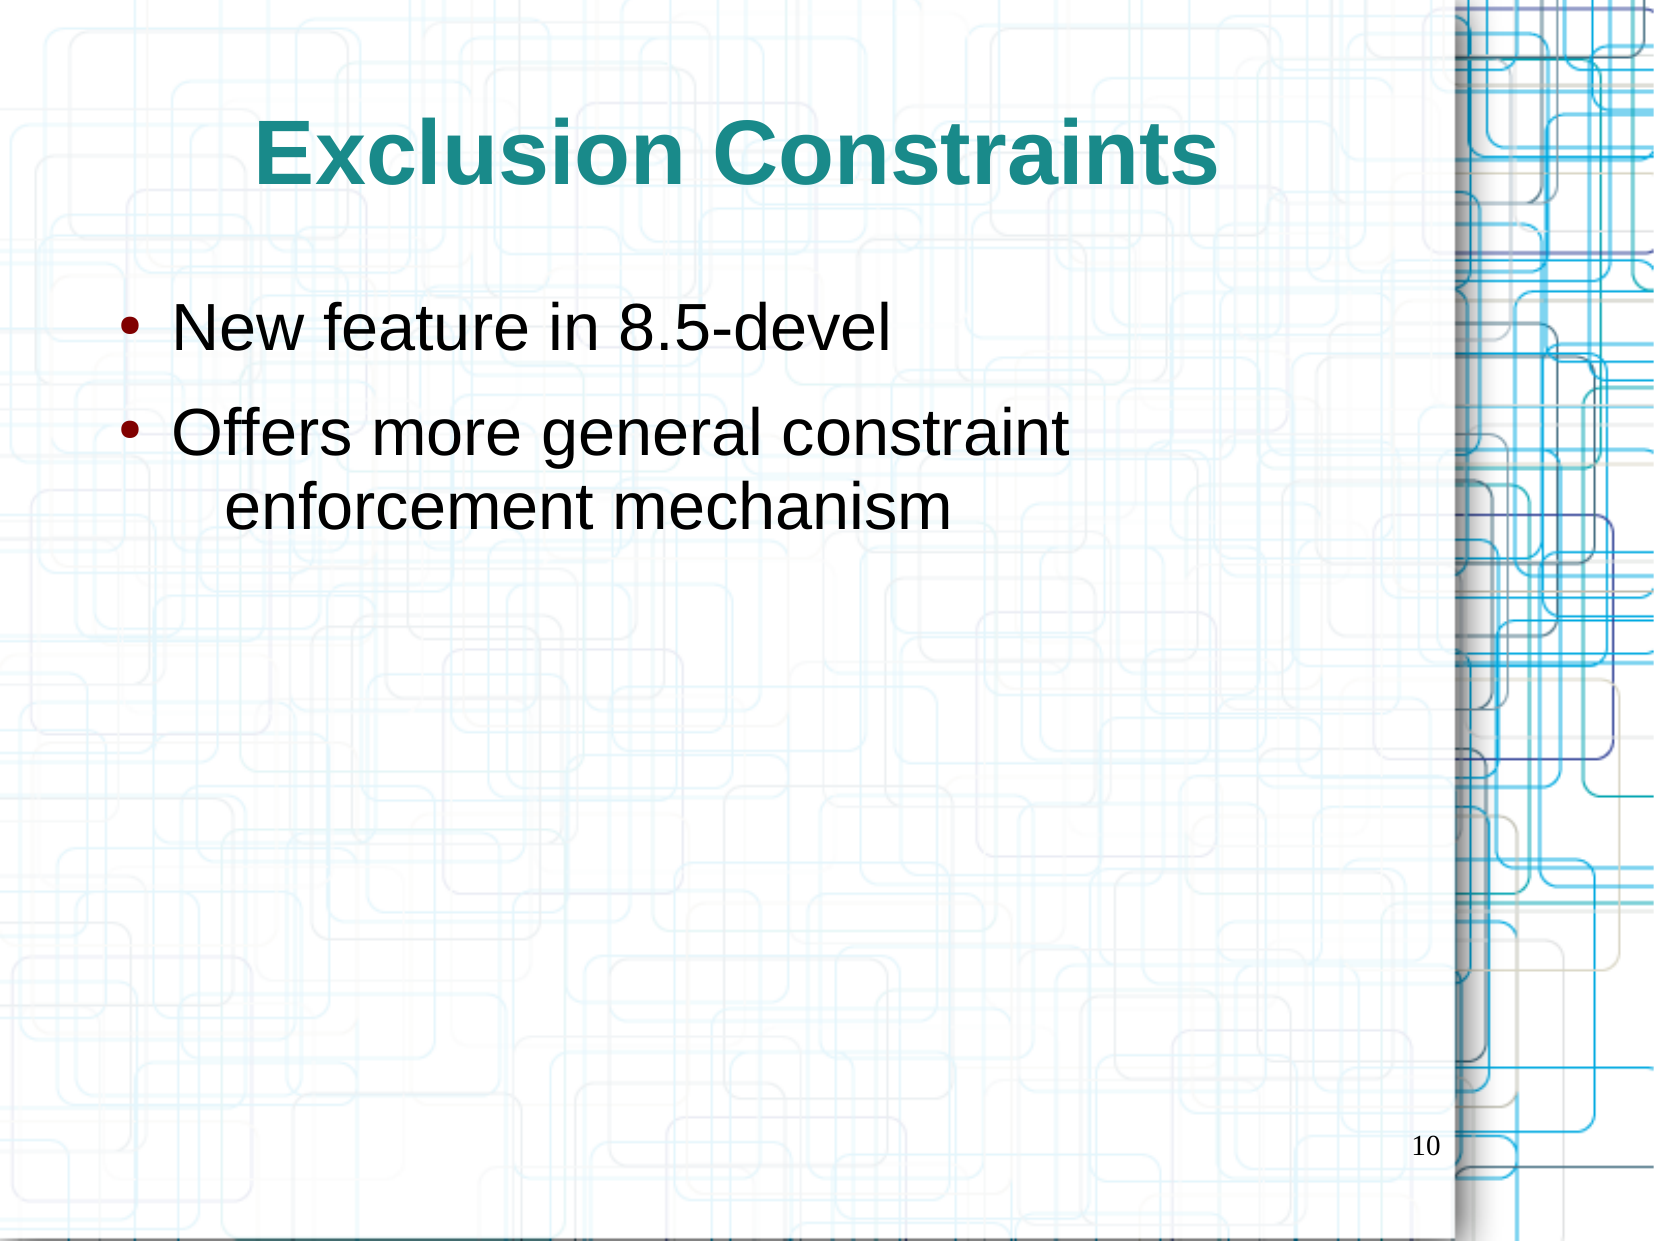

# Exclusion Constraints
New feature in 8.5-devel
Offers more general constraint enforcement mechanism
10